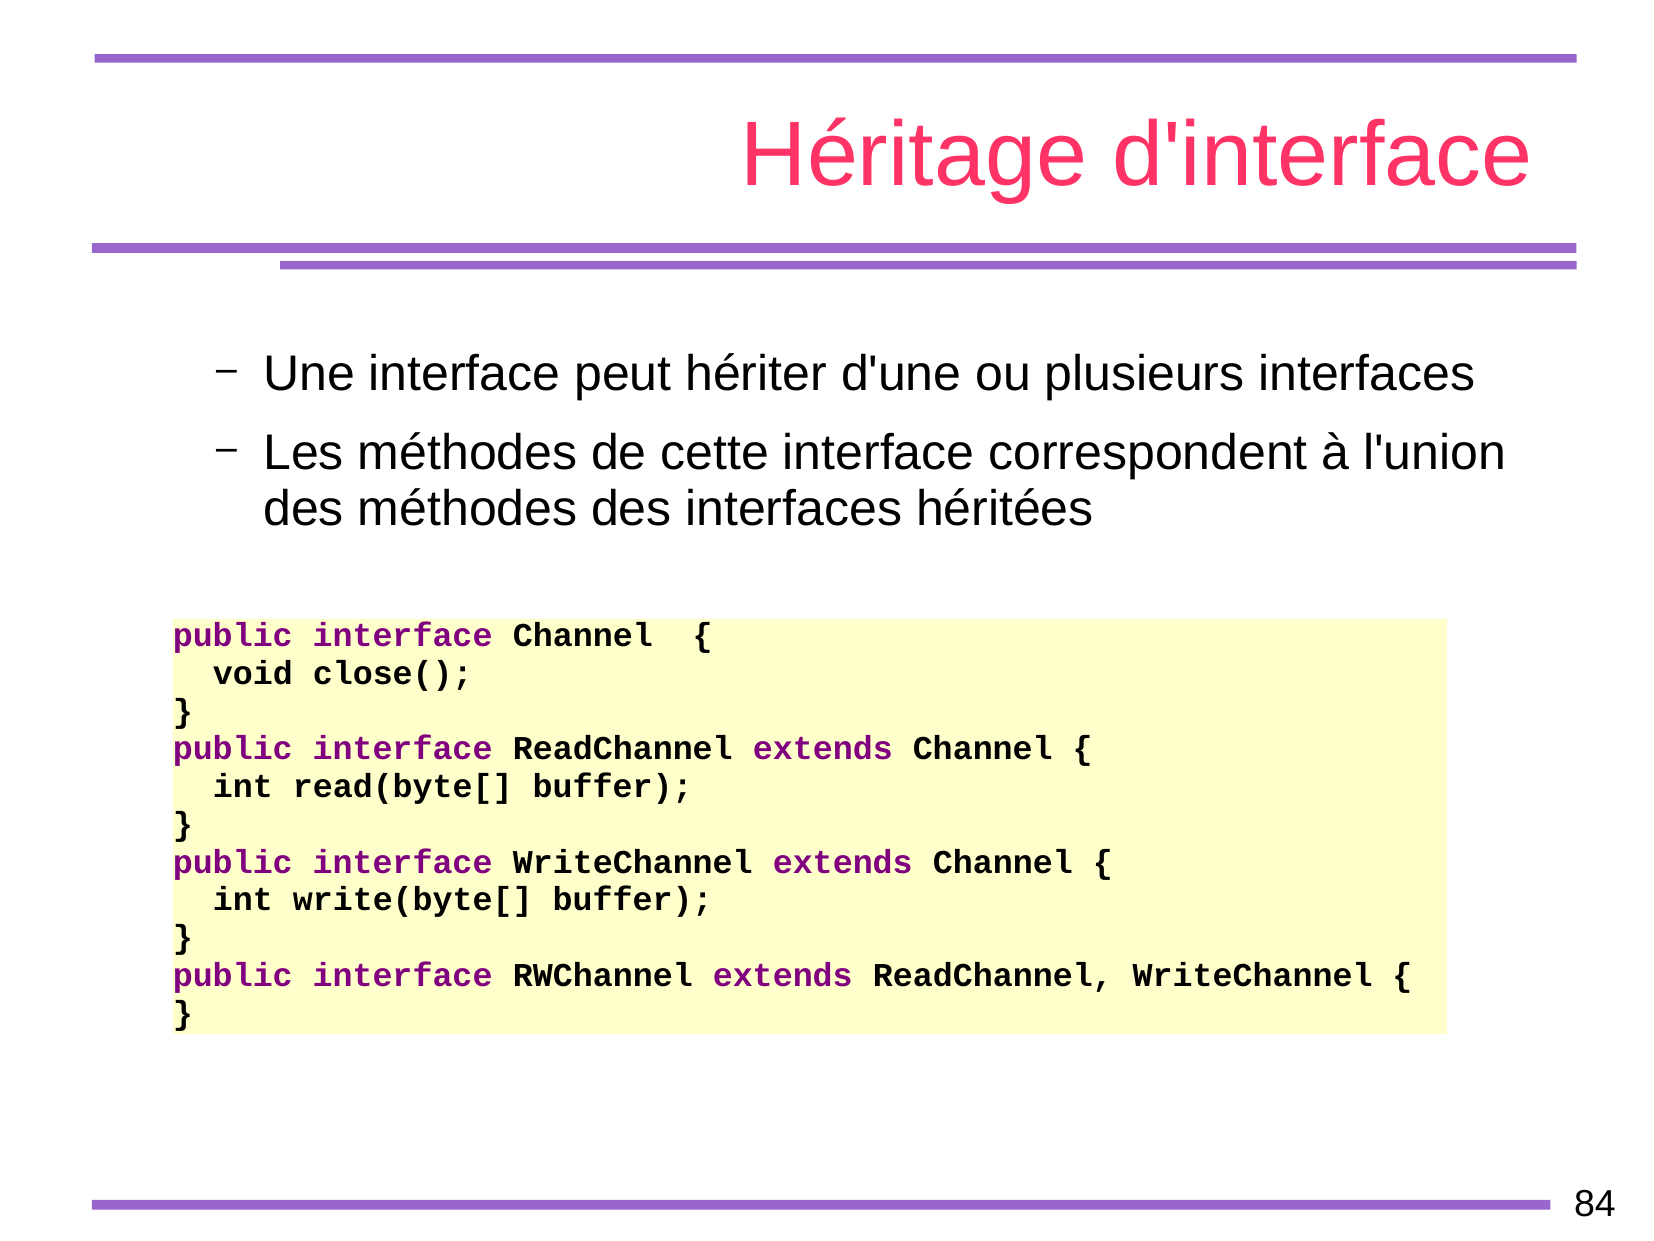

# Héritage d'interface
Une interface peut hériter d'une ou plusieurs interfaces
Les méthodes de cette interface correspondent à l'union des méthodes des interfaces héritées
public interface Channel {
 void close();
}
public interface ReadChannel extends Channel {
 int read(byte[] buffer);
}
public interface WriteChannel extends Channel {
 int write(byte[] buffer);
}
public interface RWChannel extends ReadChannel, WriteChannel {
}